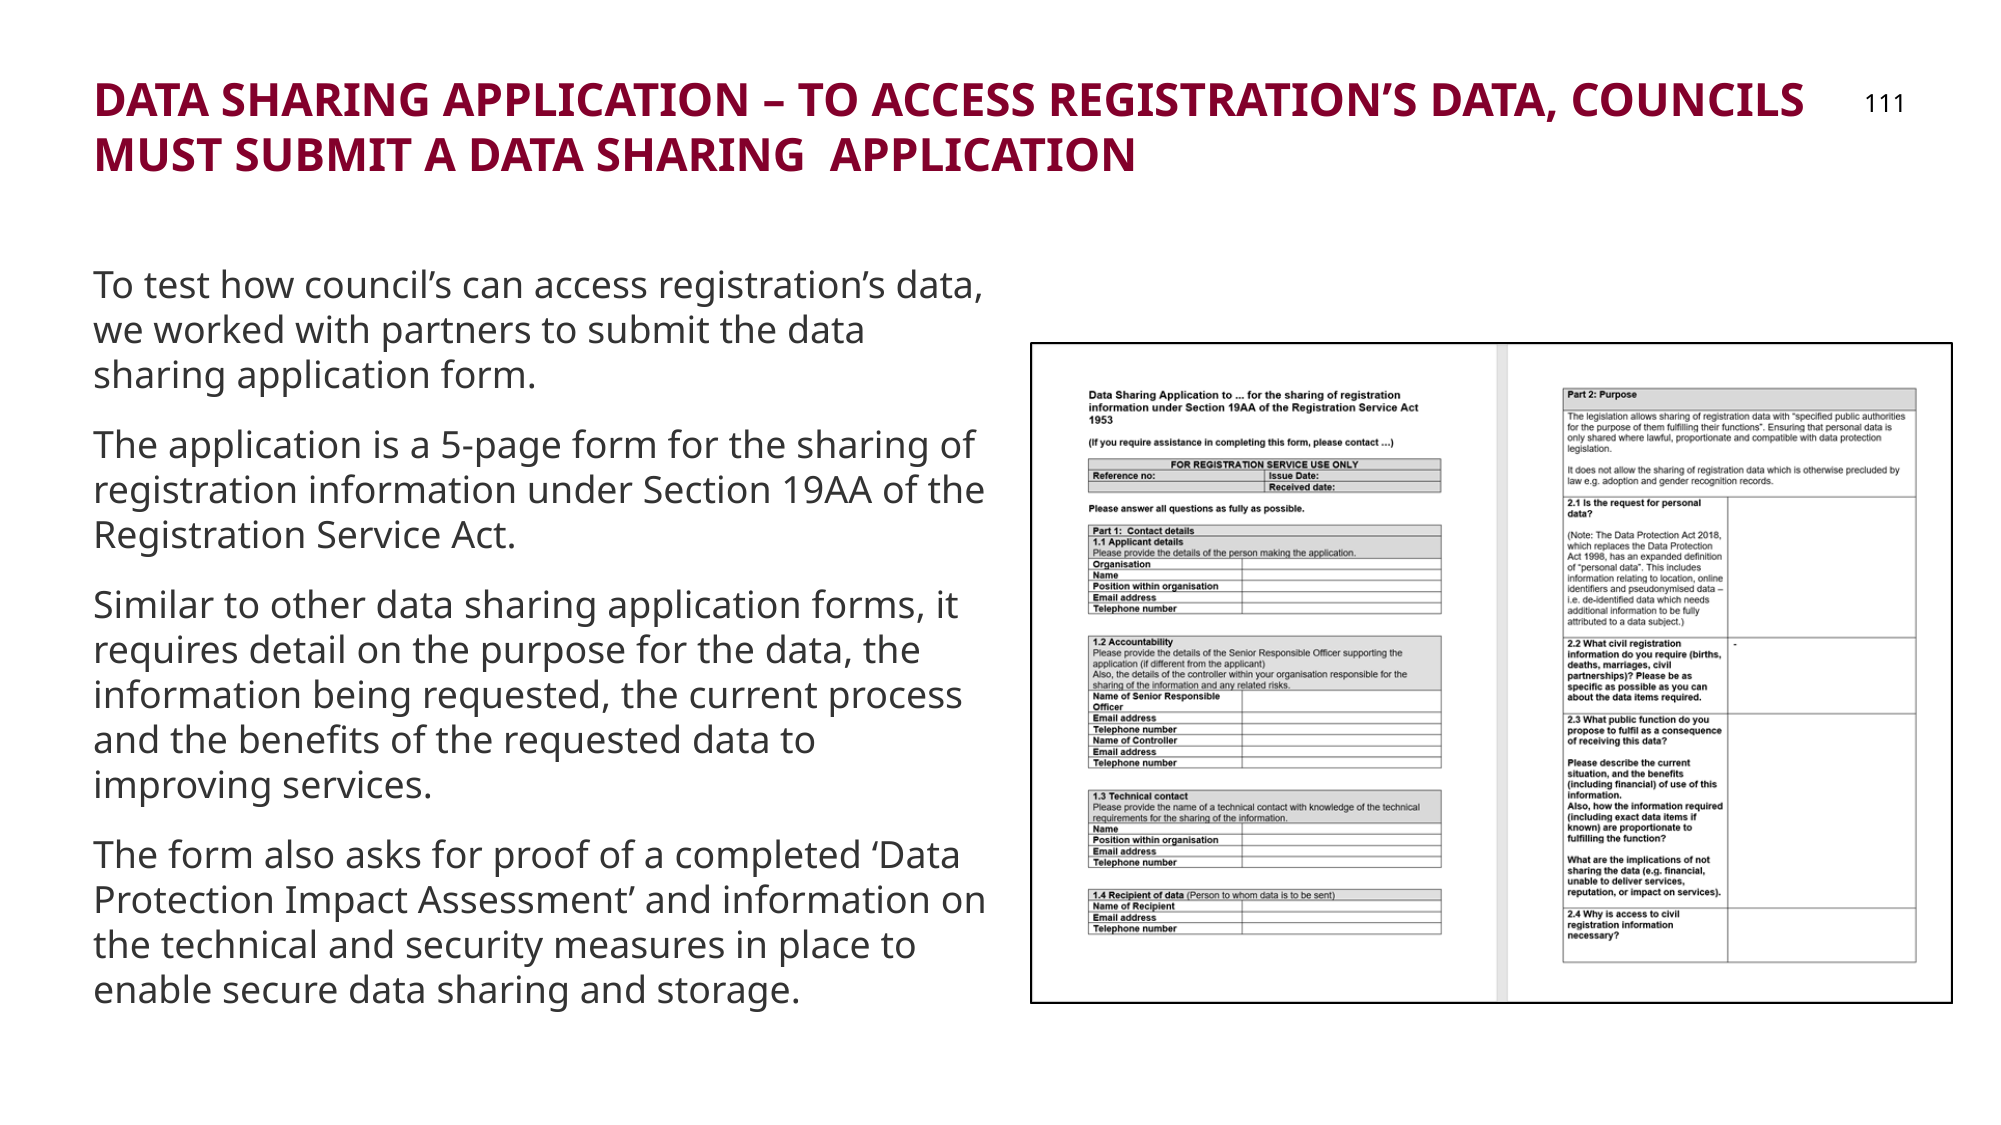

# DATA SHARING APPLICATION – TO ACCESS REGISTRATION’S DATA, COUNCILS MUST SUBMIT A DATA SHARING APPLICATION
To test how council’s can access registration’s data, we worked with partners to submit the data sharing application form.
The application is a 5-page form for the sharing of registration information under Section 19AA of the Registration Service Act.
Similar to other data sharing application forms, it requires detail on the purpose for the data, the information being requested, the current process and the benefits of the requested data to improving services.
The form also asks for proof of a completed ‘Data Protection Impact Assessment’ and information on the technical and security measures in place to enable secure data sharing and storage.